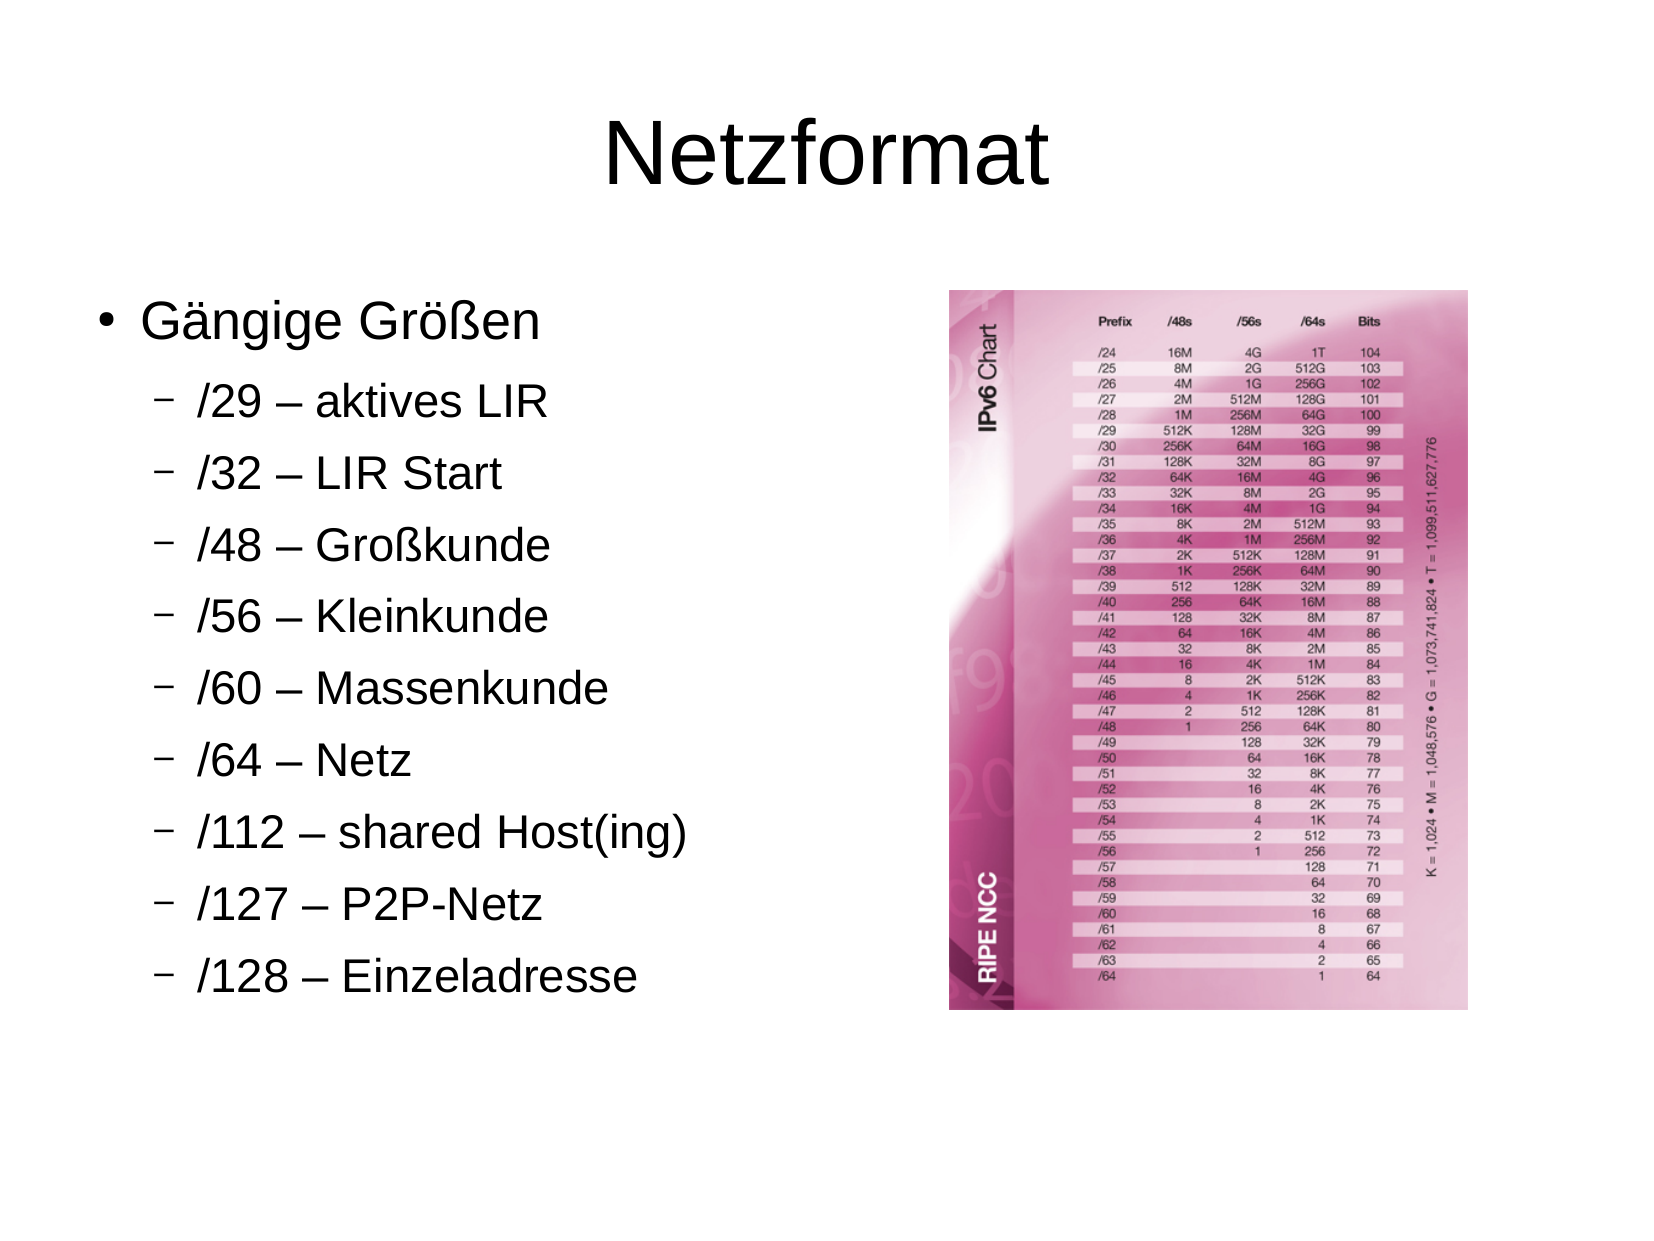

# Netzformat
Gängige Größen
/29 – aktives LIR
/32 – LIR Start
/48 – Großkunde
/56 – Kleinkunde
/60 – Massenkunde
/64 – Netz
/112 – shared Host(ing)
/127 – P2P-Netz
/128 – Einzeladresse